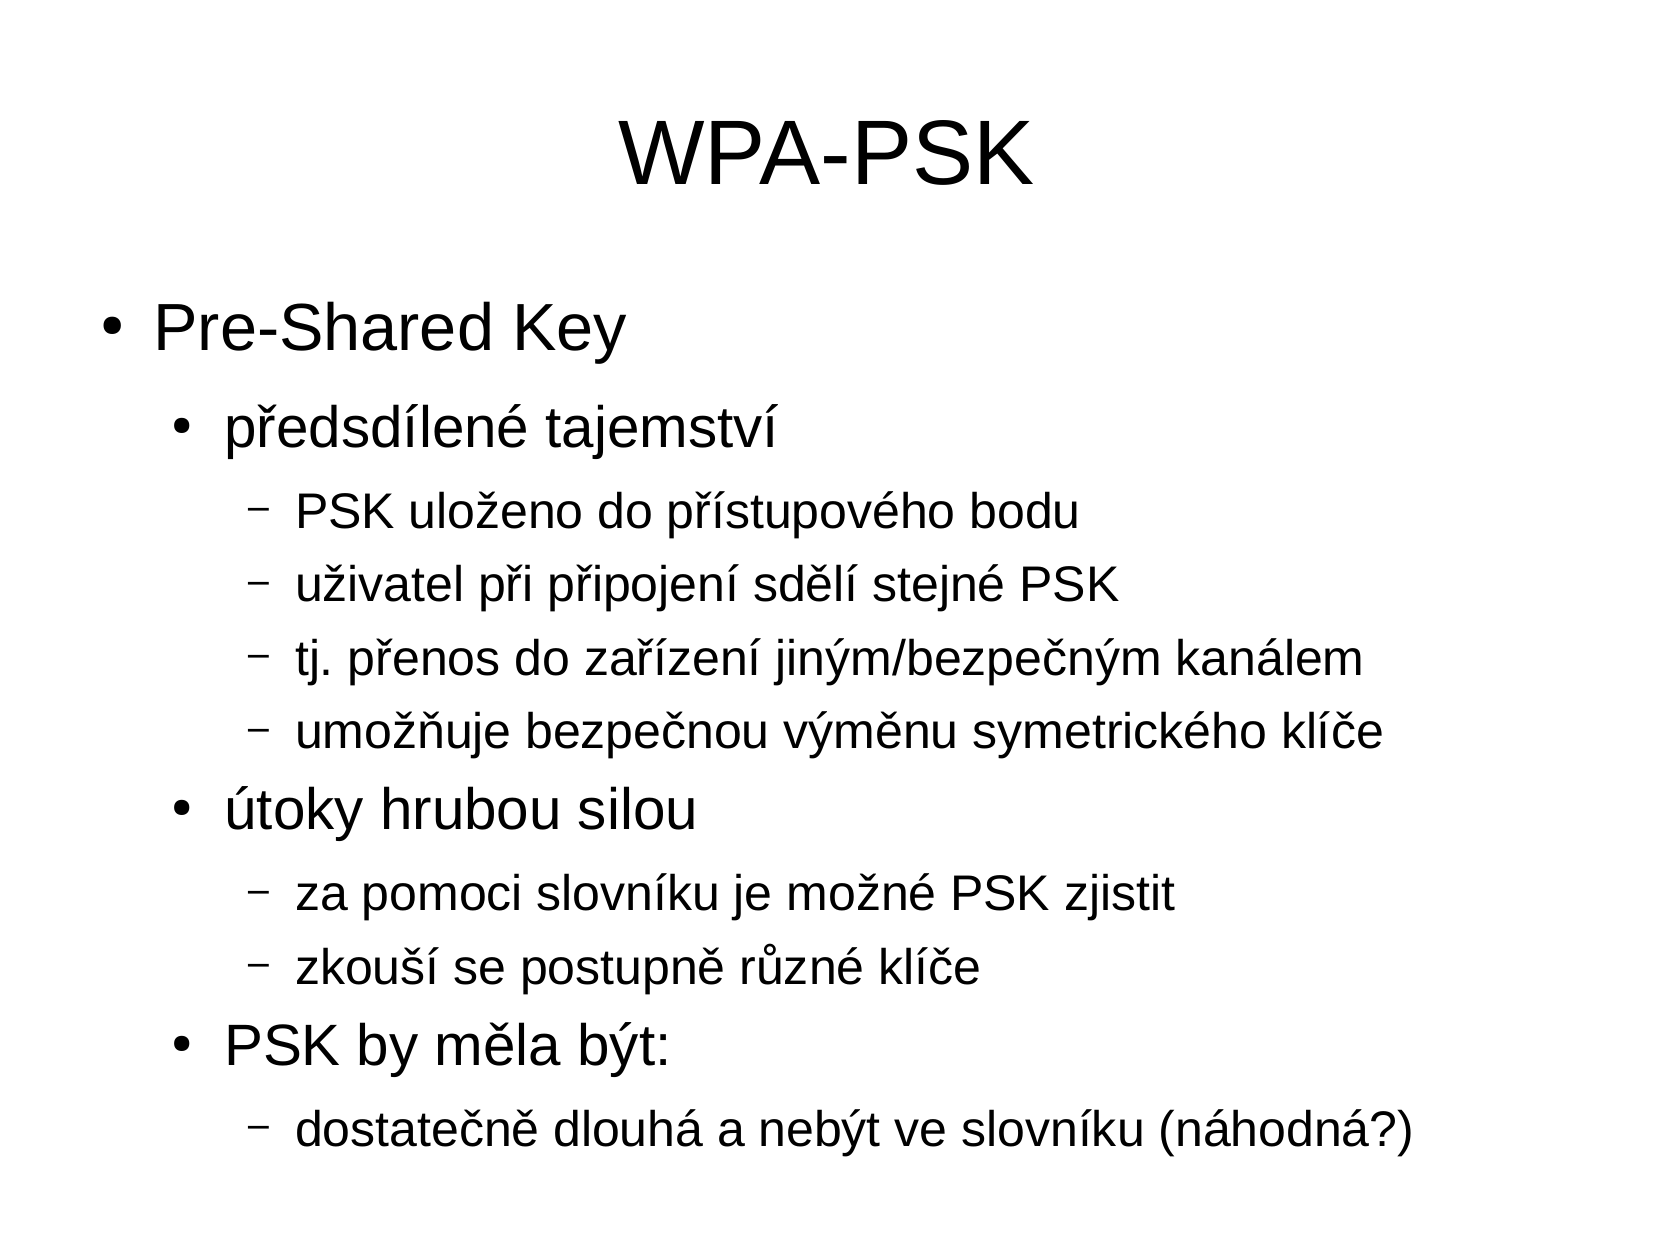

# WPA-PSK
Pre-Shared Key
předsdílené tajemství
PSK uloženo do přístupového bodu
uživatel při připojení sdělí stejné PSK
tj. přenos do zařízení jiným/bezpečným kanálem
umožňuje bezpečnou výměnu symetrického klíče
útoky hrubou silou
za pomoci slovníku je možné PSK zjistit
zkouší se postupně různé klíče
PSK by měla být:
dostatečně dlouhá a nebýt ve slovníku (náhodná?)